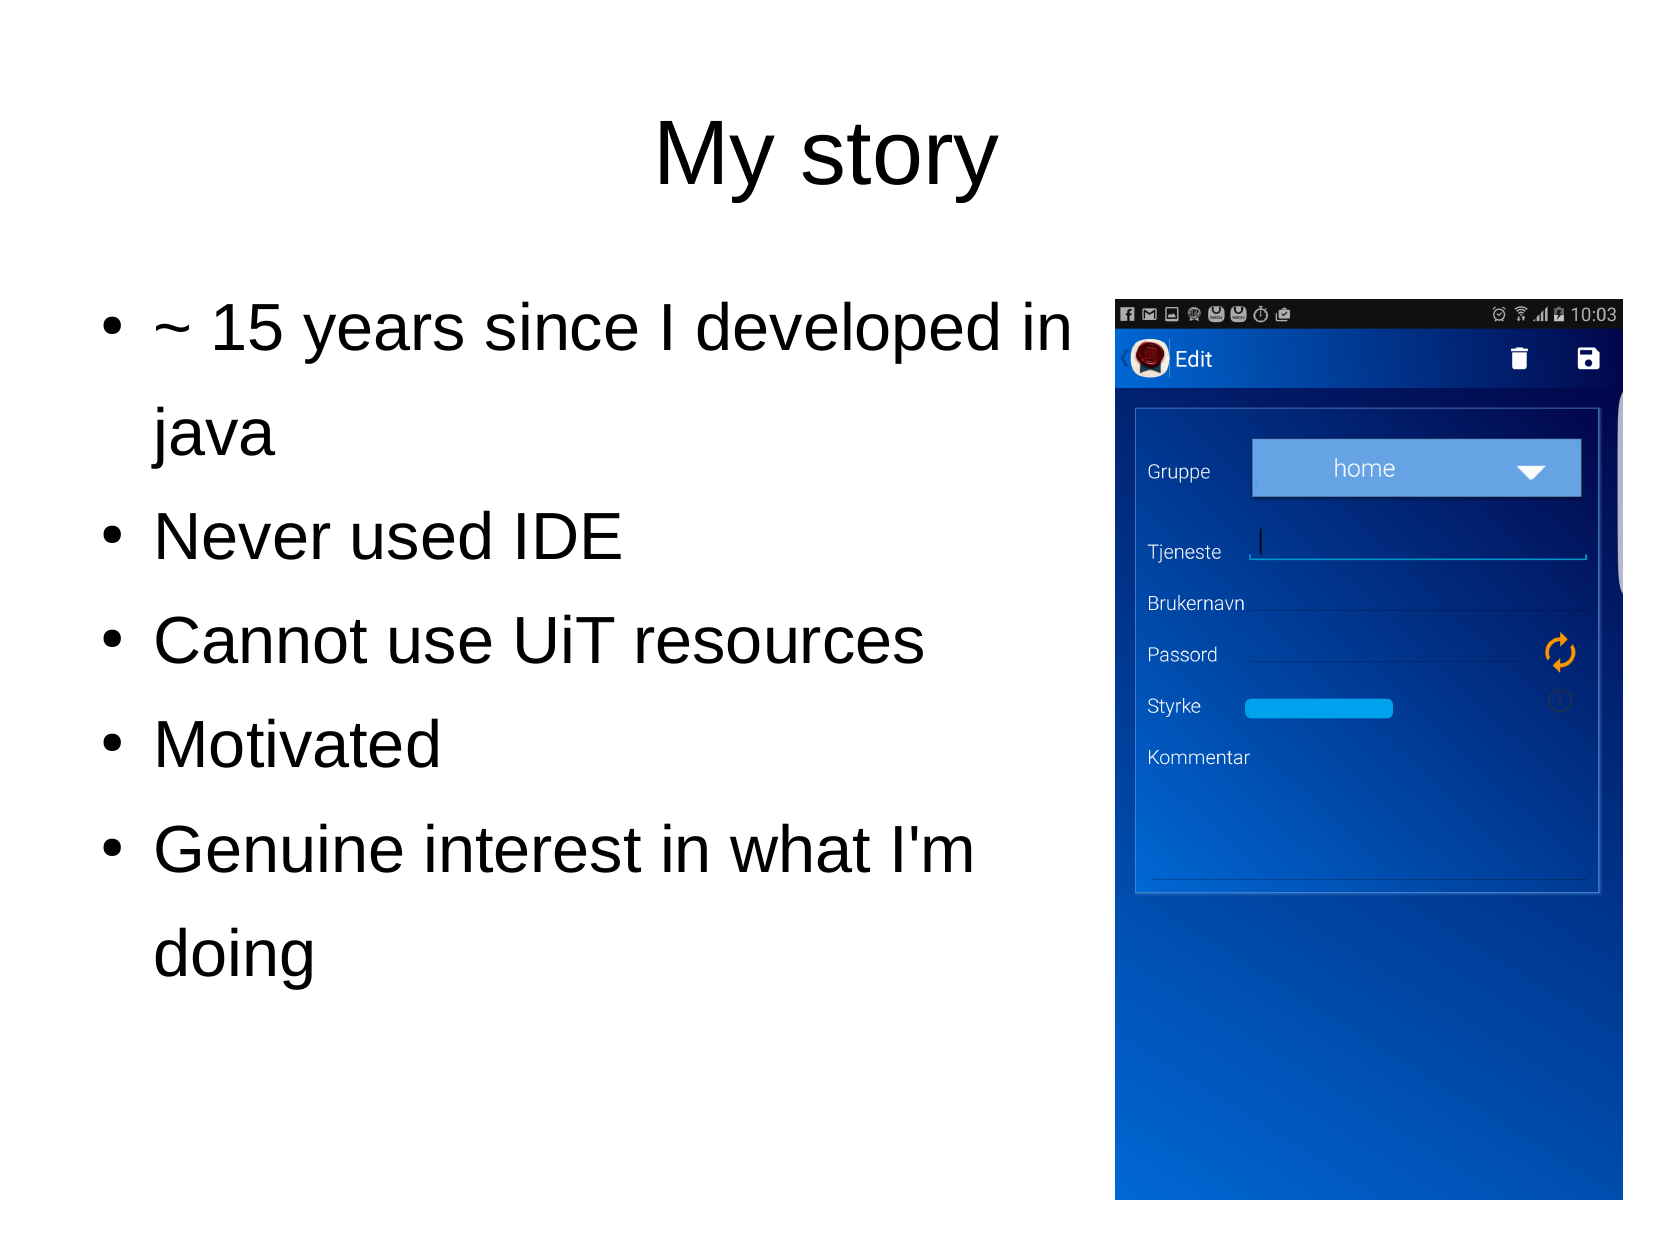

# My story
~ 15 years since I developed in
java
Never used IDE
Cannot use UiT resources
Motivated
Genuine interest in what I'm
doing